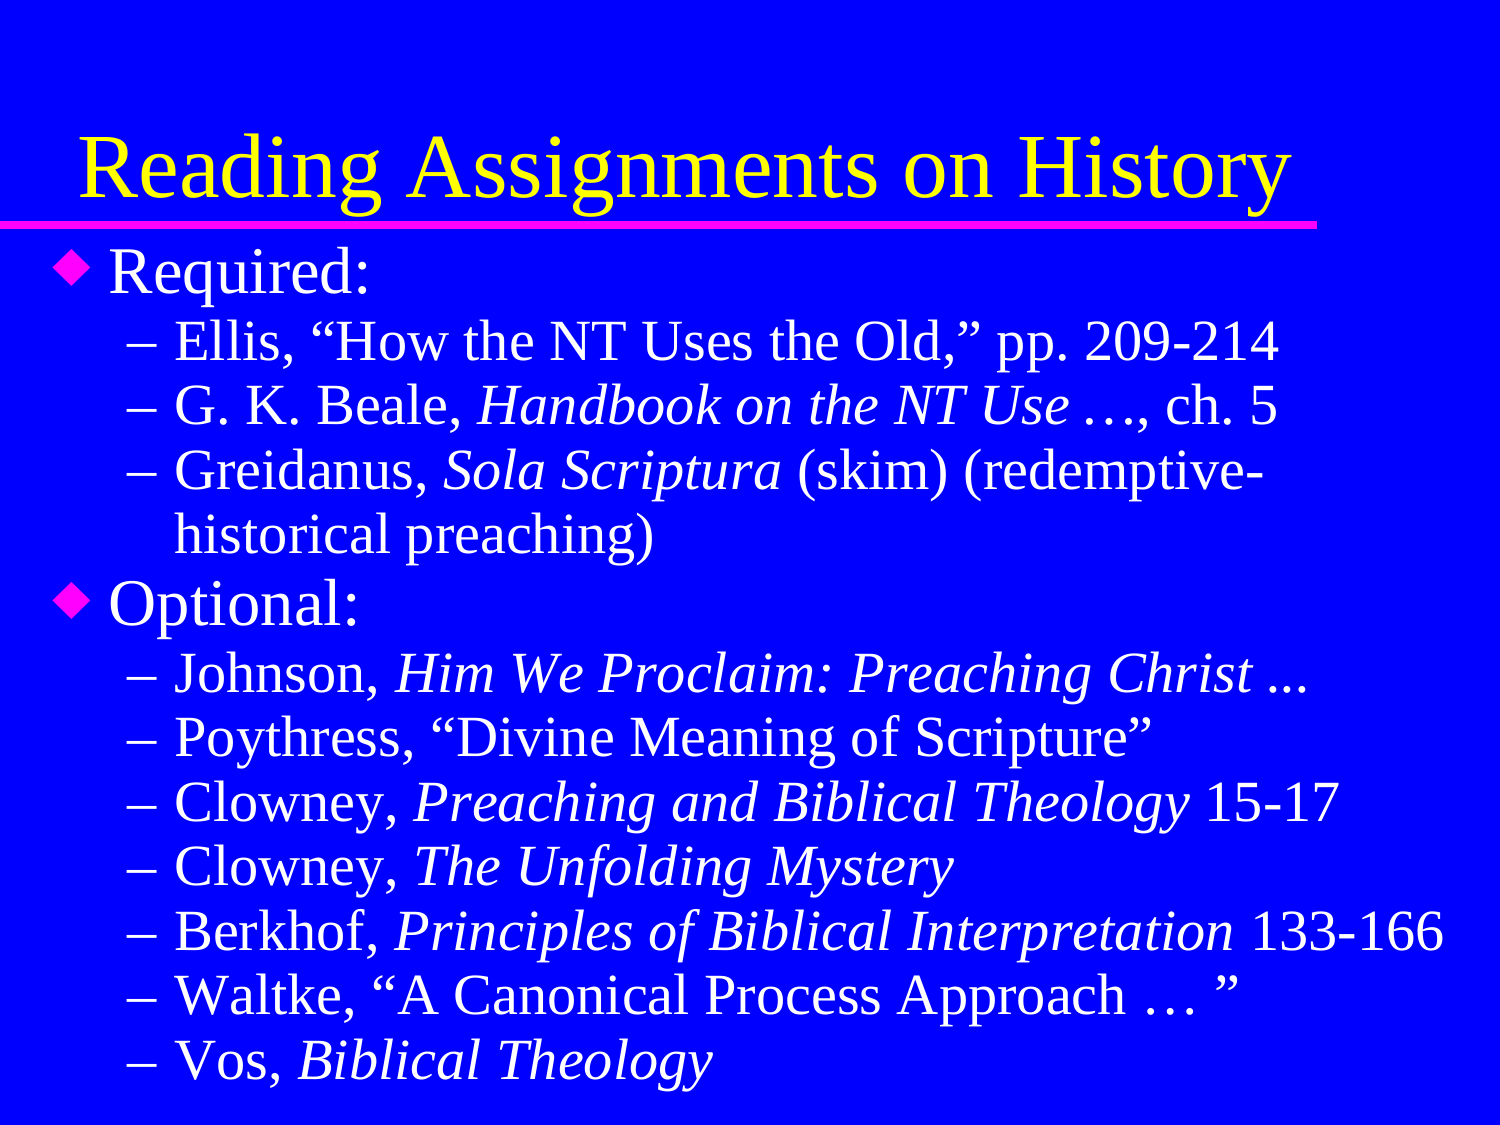

# Reading Assignments on History
Required:
Ellis, “How the NT Uses the Old,” pp. 209-214
G. K. Beale, Handbook on the NT Use …, ch. 5
Greidanus, Sola Scriptura (skim) (redemptive-historical preaching)
Optional:
Johnson, Him We Proclaim: Preaching Christ ...
Poythress, “Divine Meaning of Scripture”
Clowney, Preaching and Biblical Theology 15-17
Clowney, The Unfolding Mystery
Berkhof, Principles of Biblical Interpretation 133-166
Waltke, “A Canonical Process Approach … ”
Vos, Biblical Theology